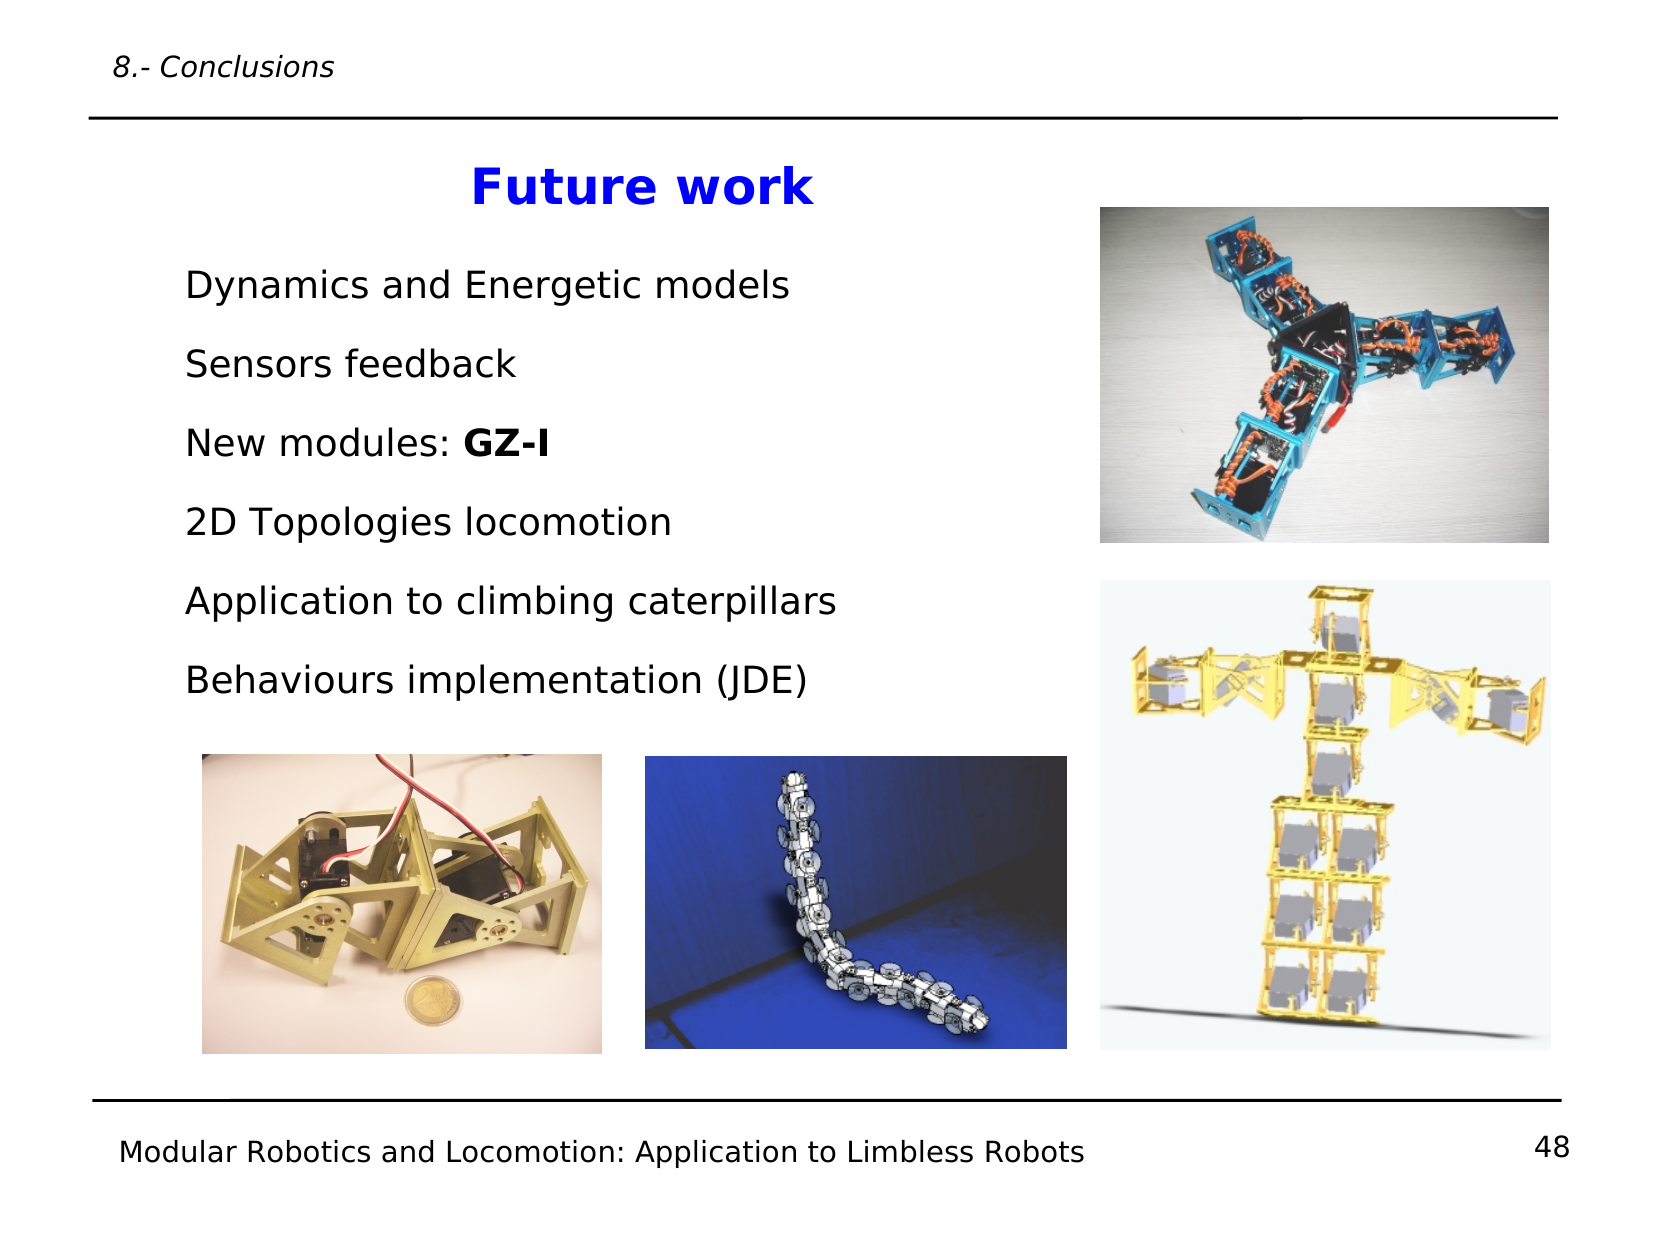

8.- Conclusions
Future work
 Dynamics and Energetic models
 Sensors feedback
 New modules: GZ-I
 2D Topologies locomotion
 Application to climbing caterpillars
 Behaviours implementation (JDE)
Modular Robotics and Locomotion: Application to Limbless Robots
48